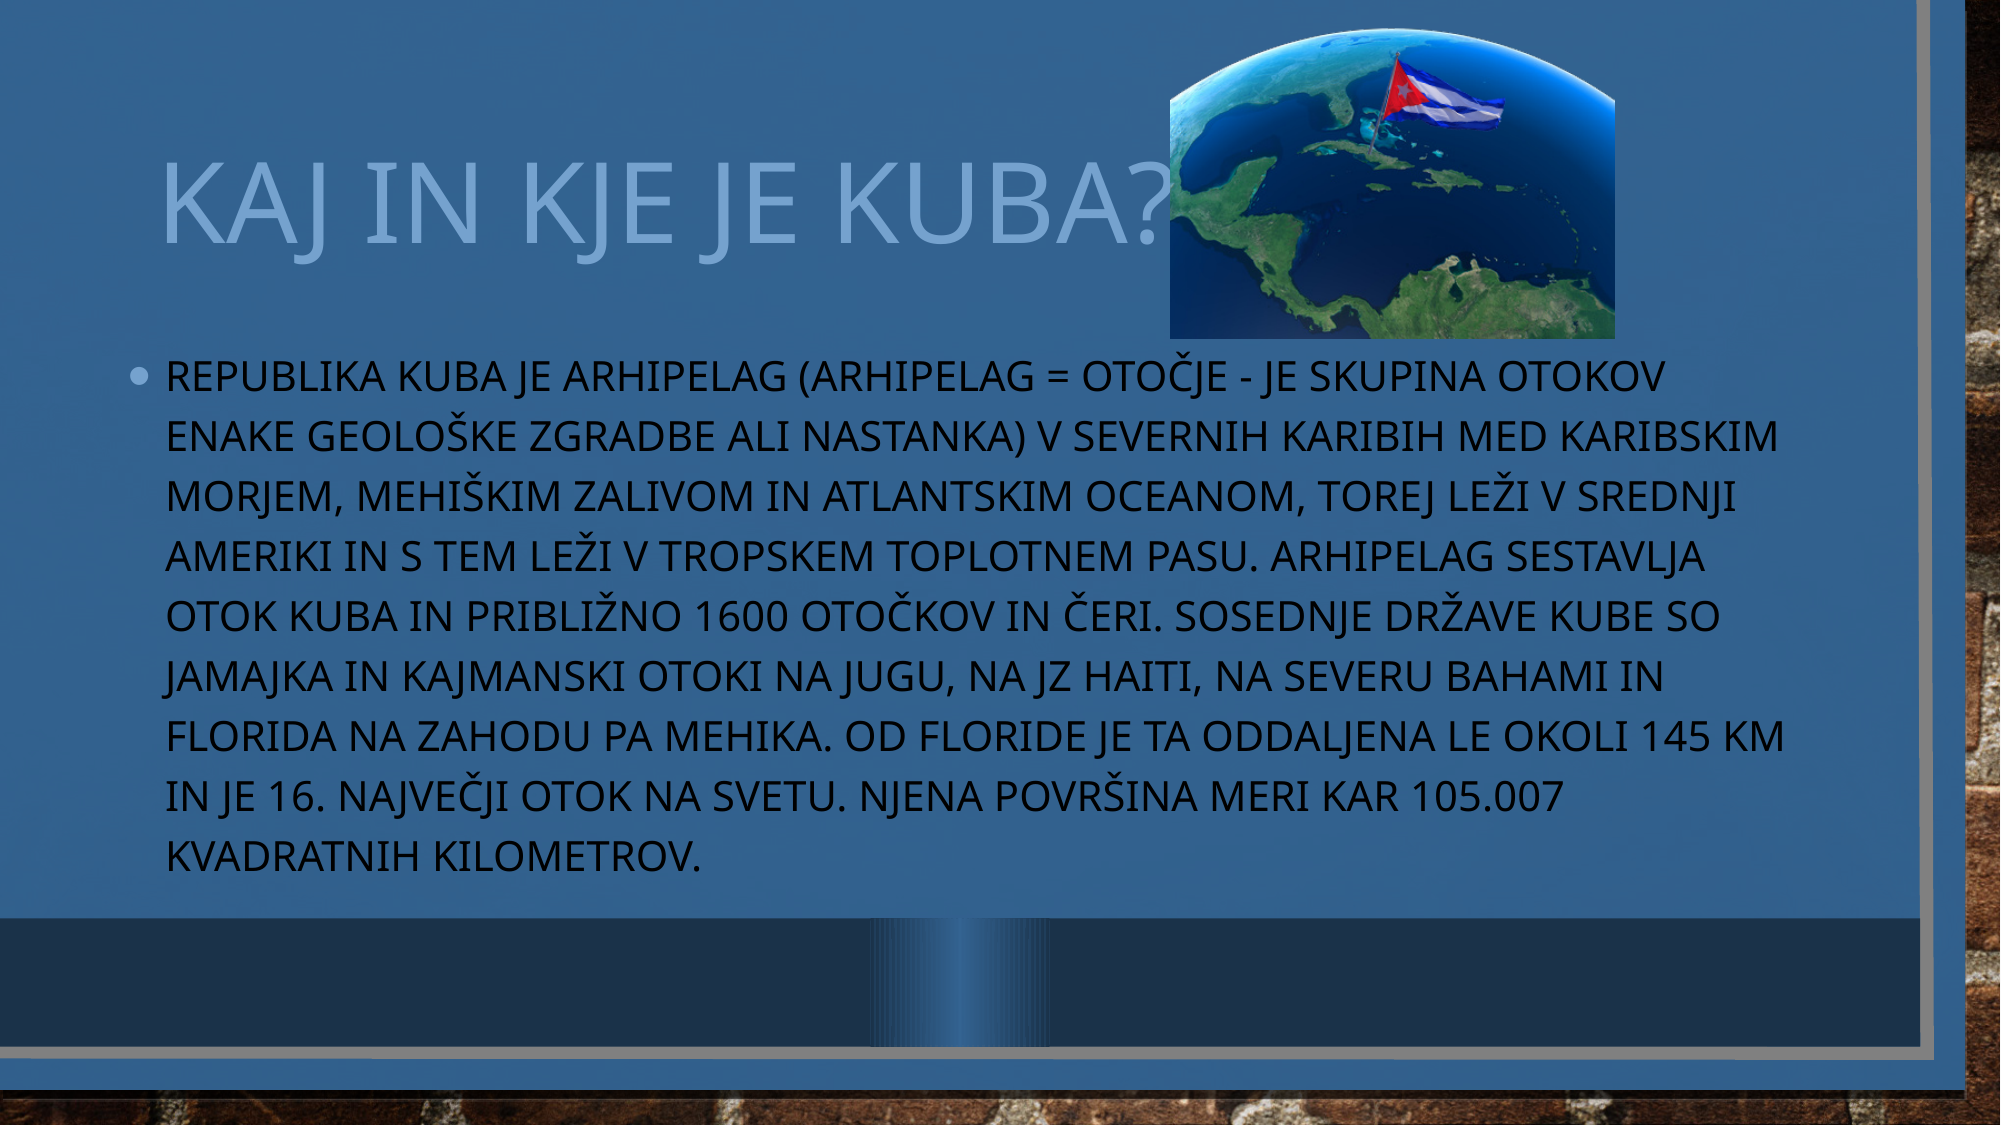

# kaj in Kje je kuba?
Republika Kuba JE ARHIPELAG (ARHIPELAG = OTOČJE - JE SKUPINA OTOKOV ENAKE GEOLOŠKE ZGRADBE ALI NASTANKA) V SEVERNIH KARIBIH MED KARIBSKIM MORJEM, MEHIŠKIM ZALIVOM IN ATLANTSKIM OCEANOM, TOREJ LEŽI V SREDNJI AMERIKI IN S TEM LEŽI V TROPSKEM TOPLOTNEM PASU. ARHIPELAG SESTAVLJA OTOK KUBA IN PRIBLIŽNO 1600 OTOČKOV IN ČERI. SOSEDNJE DRŽAVE KUBE SO JAMAJKA IN KAJMANSKI OTOKI NA JUGU, NA JZ HAITI, NA SEVERU BAHAMI IN FLORIDA NA ZAHODU PA MEHIKA. OD FLORIDE JE TA ODDALJENA LE OKOLI 145 KM IN JE 16. NAJVEČJI OTOK NA SVETU. NJENA POVRŠINA MERI KAR 105.007 KVADRATNIH KILOMETROV.